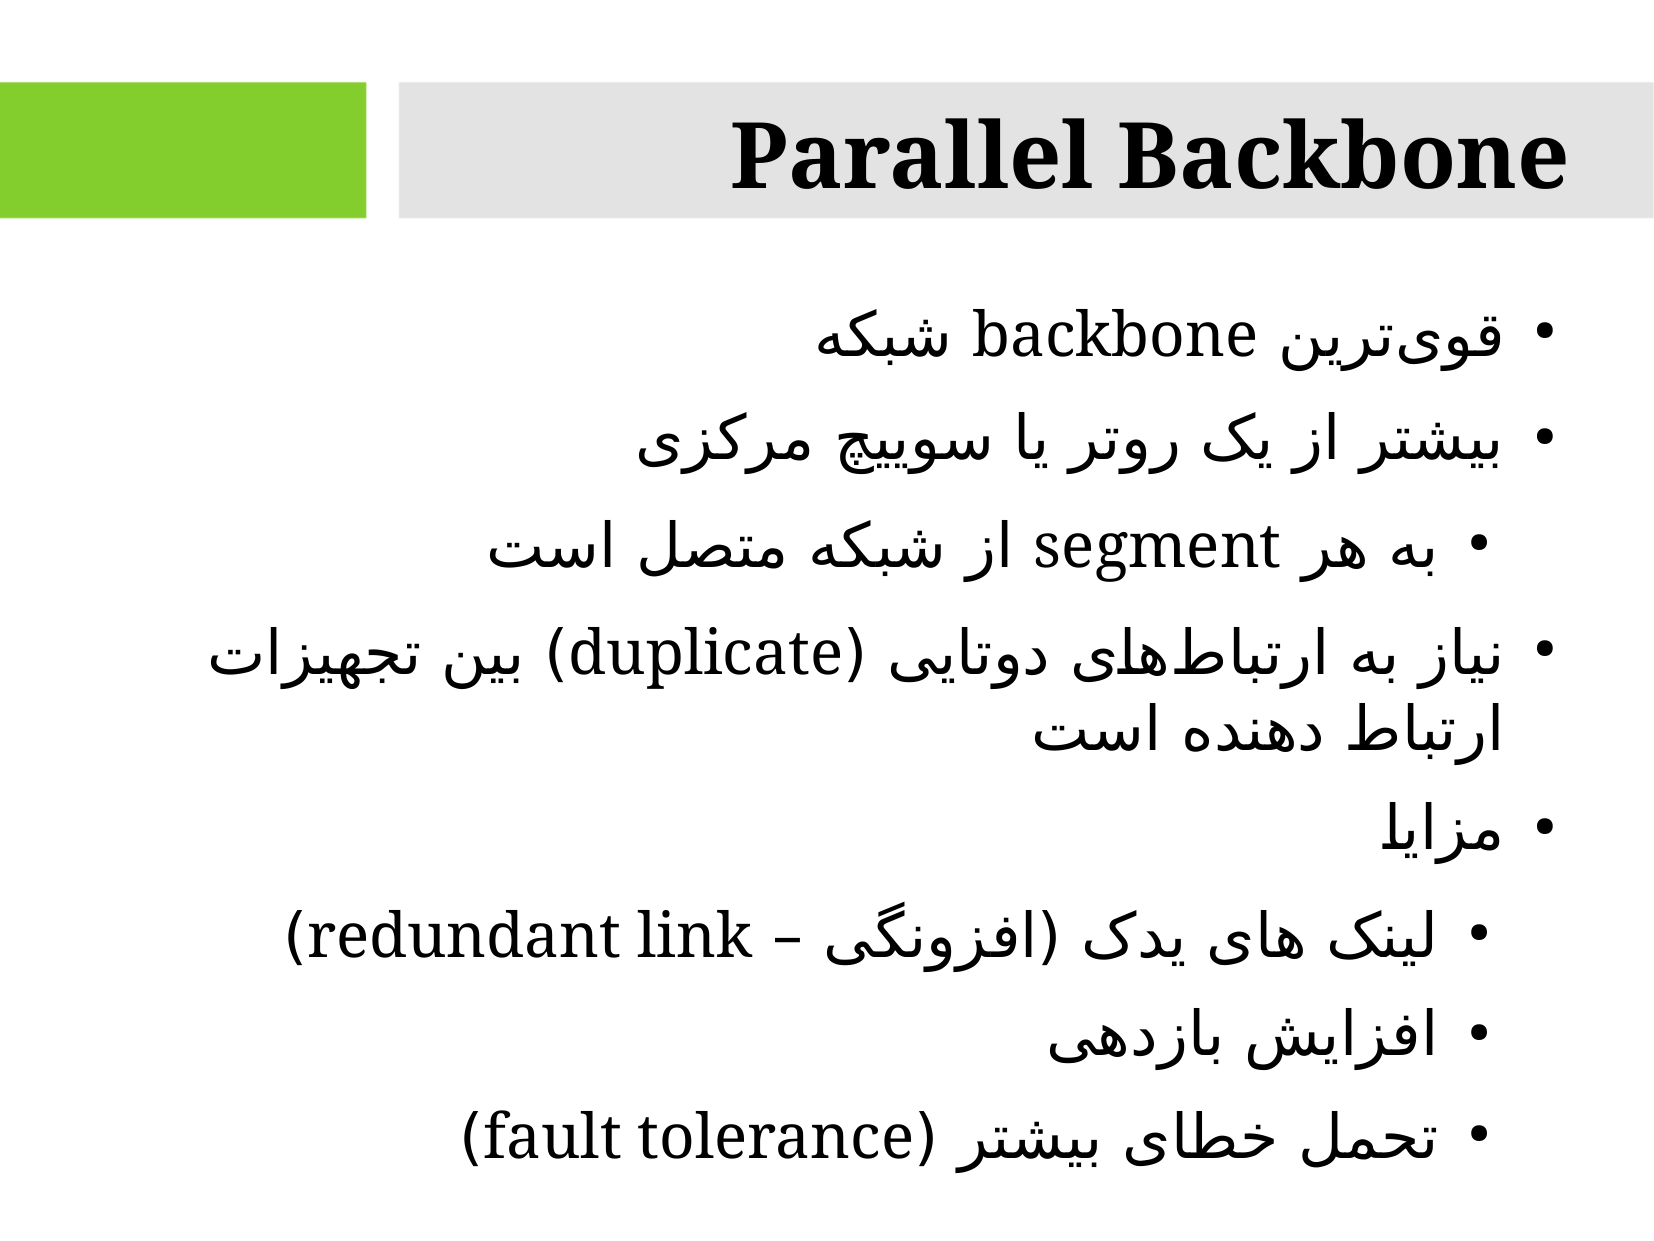

# Parallel Backbone
قوی‌ترین backbone شبکه
بیشتر از یک روتر یا سوییچ مرکزی
به هر segment از شبکه متصل است
نیاز به ارتباط‌های دوتایی (duplicate) بین تجهیزات ارتباط دهنده است
مزایا
لینک های یدک (افزونگی – redundant link)
افزایش بازدهی
تحمل خطای بیشتر (fault tolerance)